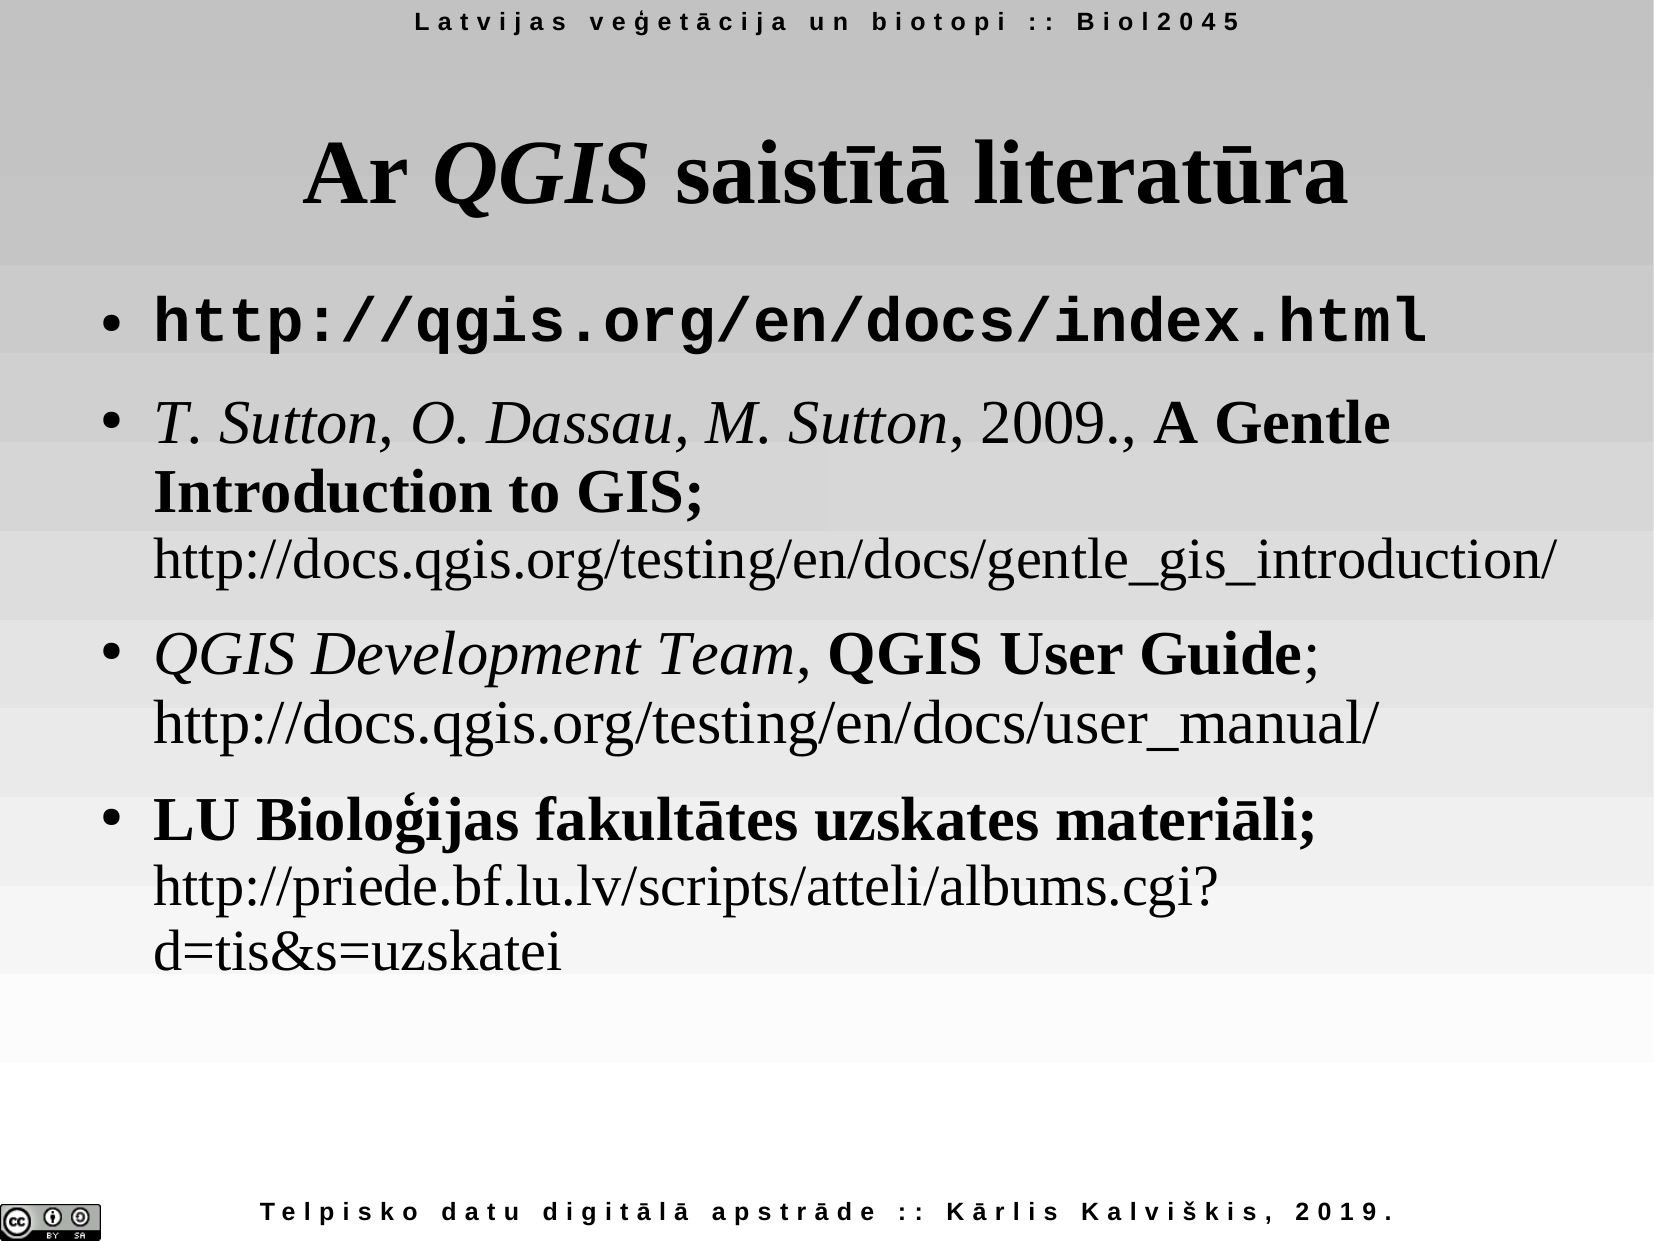

# Ar QGIS saistītā literatūra
http://qgis.org/en/docs/index.html
T. Sutton, O. Dassau, M. Sutton, 2009., A Gentle Introduction to GIS;
http://docs.qgis.org/testing/en/docs/gentle_gis_introduction/
QGIS Development Team, QGIS User Guide;
http://docs.qgis.org/testing/en/docs/user_manual/
LU Bioloģijas fakultātes uzskates materiāli;
http://priede.bf.lu.lv/scripts/atteli/albums.cgi?d=tis&s=uzskatei